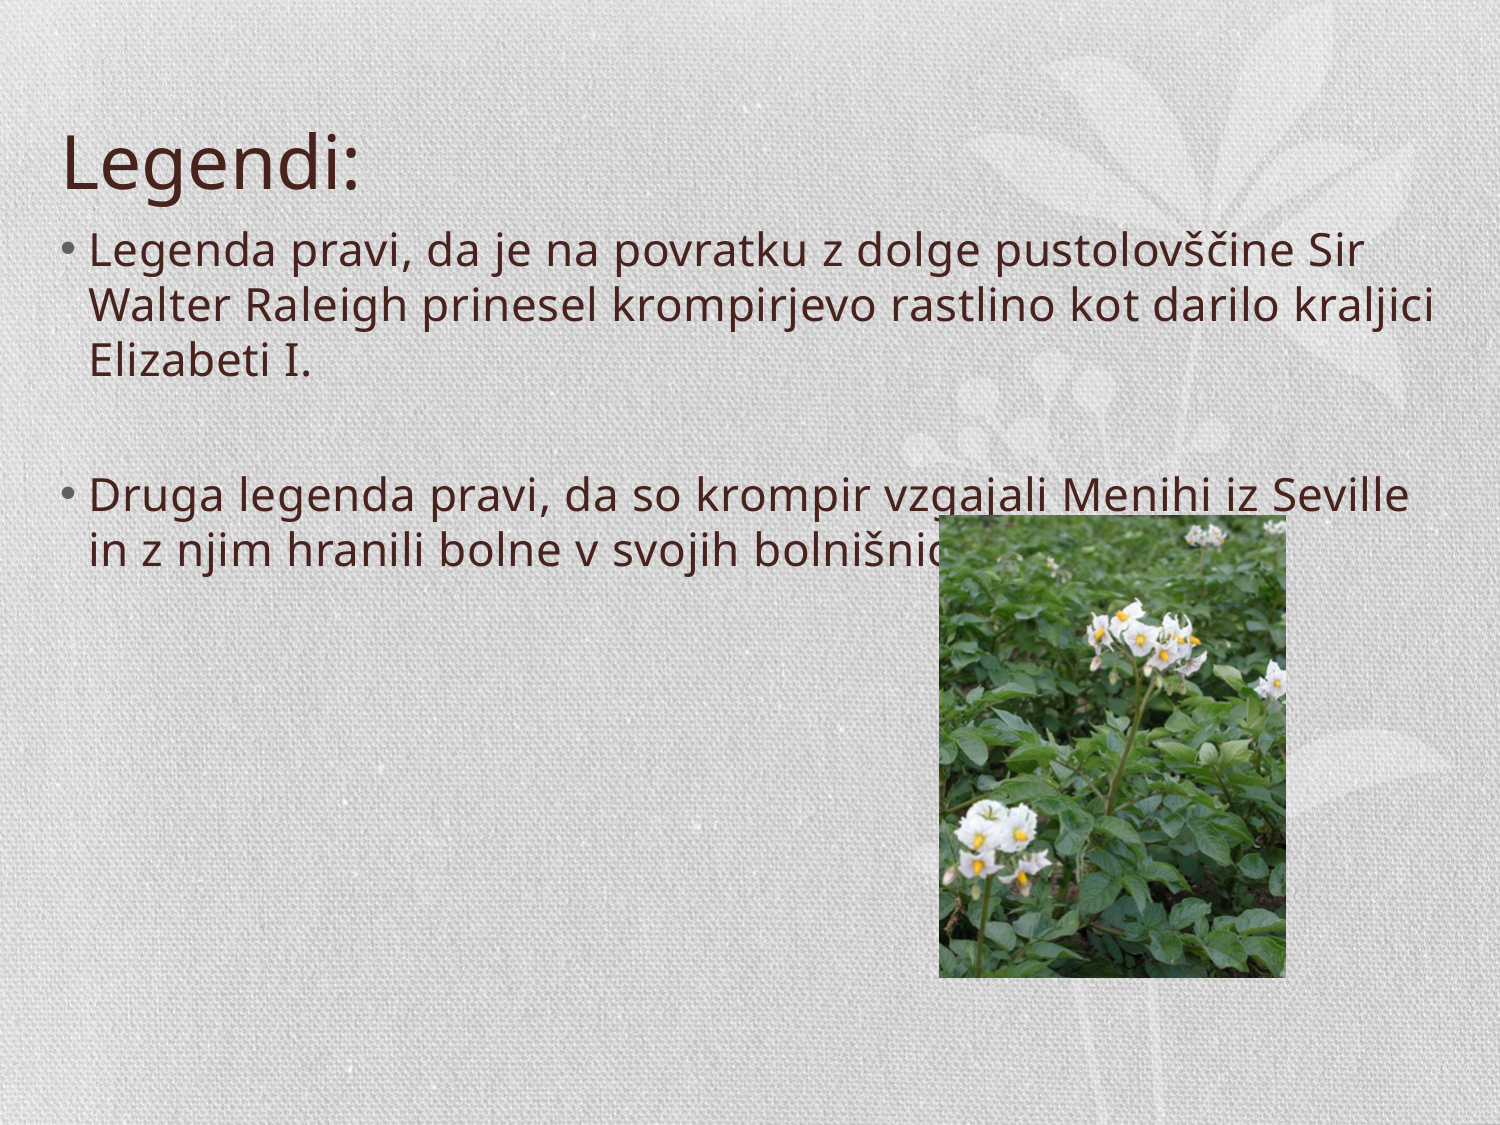

# Legendi:
Legenda pravi, da je na povratku z dolge pustolovščine Sir Walter Raleigh prinesel krompirjevo rastlino kot darilo kraljici Elizabeti I.
Druga legenda pravi, da so krompir vzgajali Menihi iz Seville in z njim hranili bolne v svojih bolnišnicah.